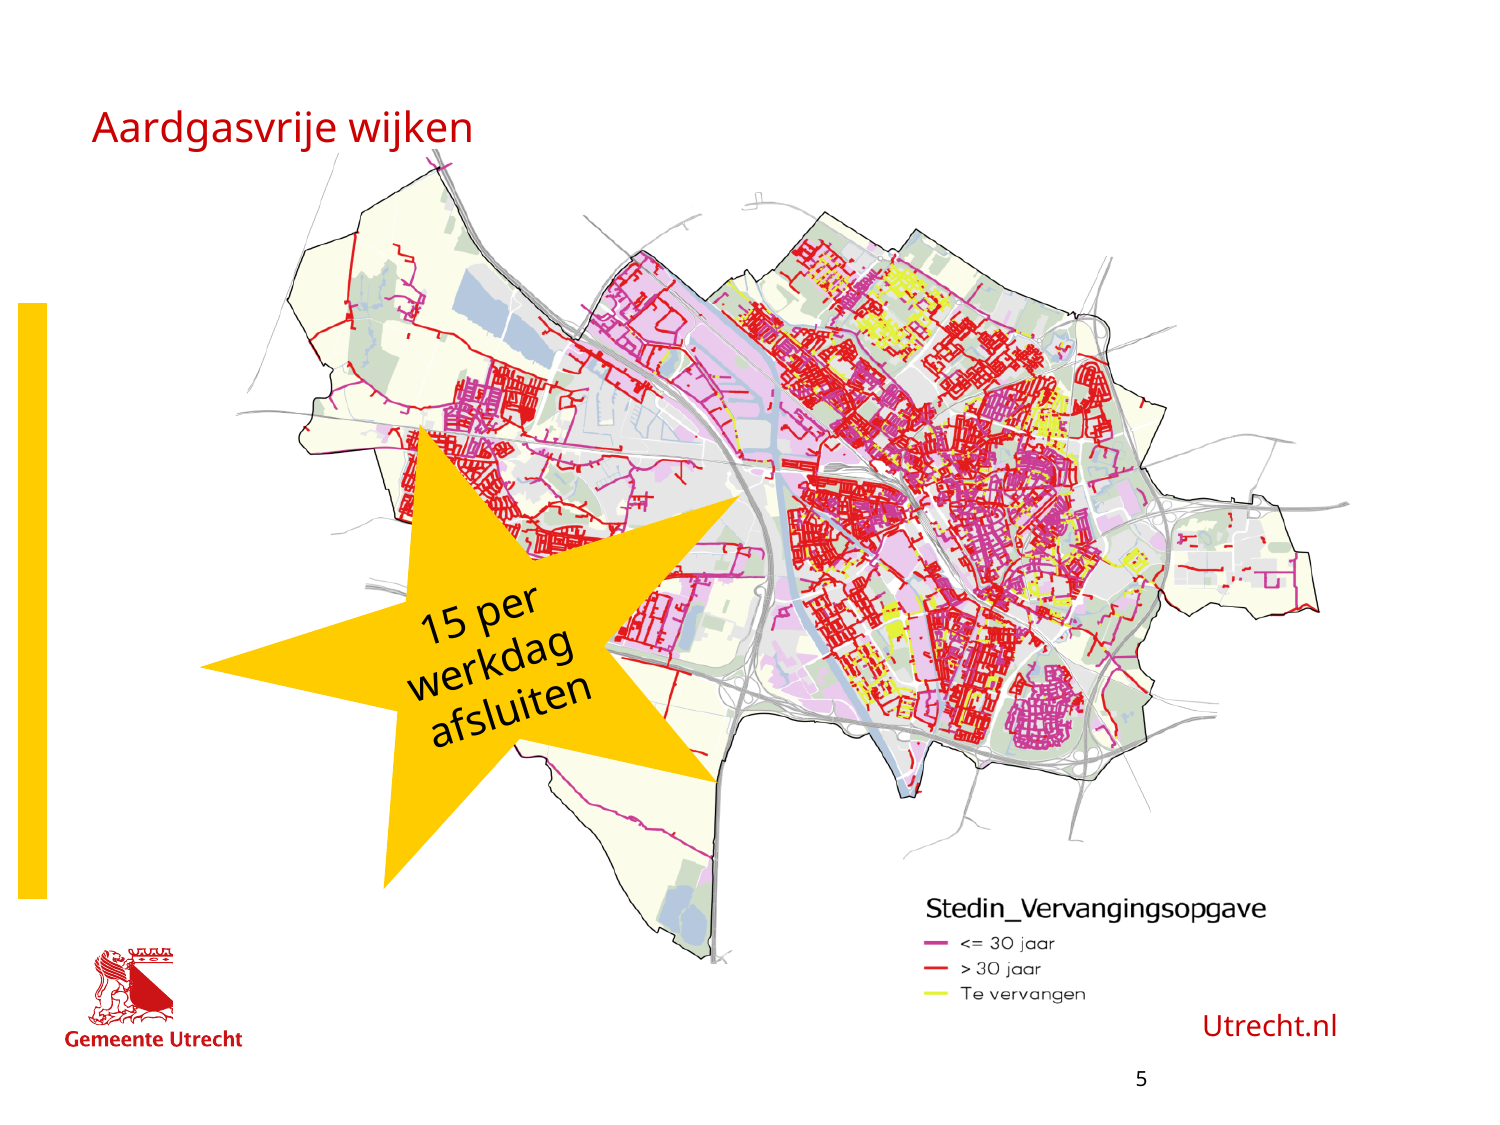

# Aardgasvrije wijken
15 per werkdag
afsluiten